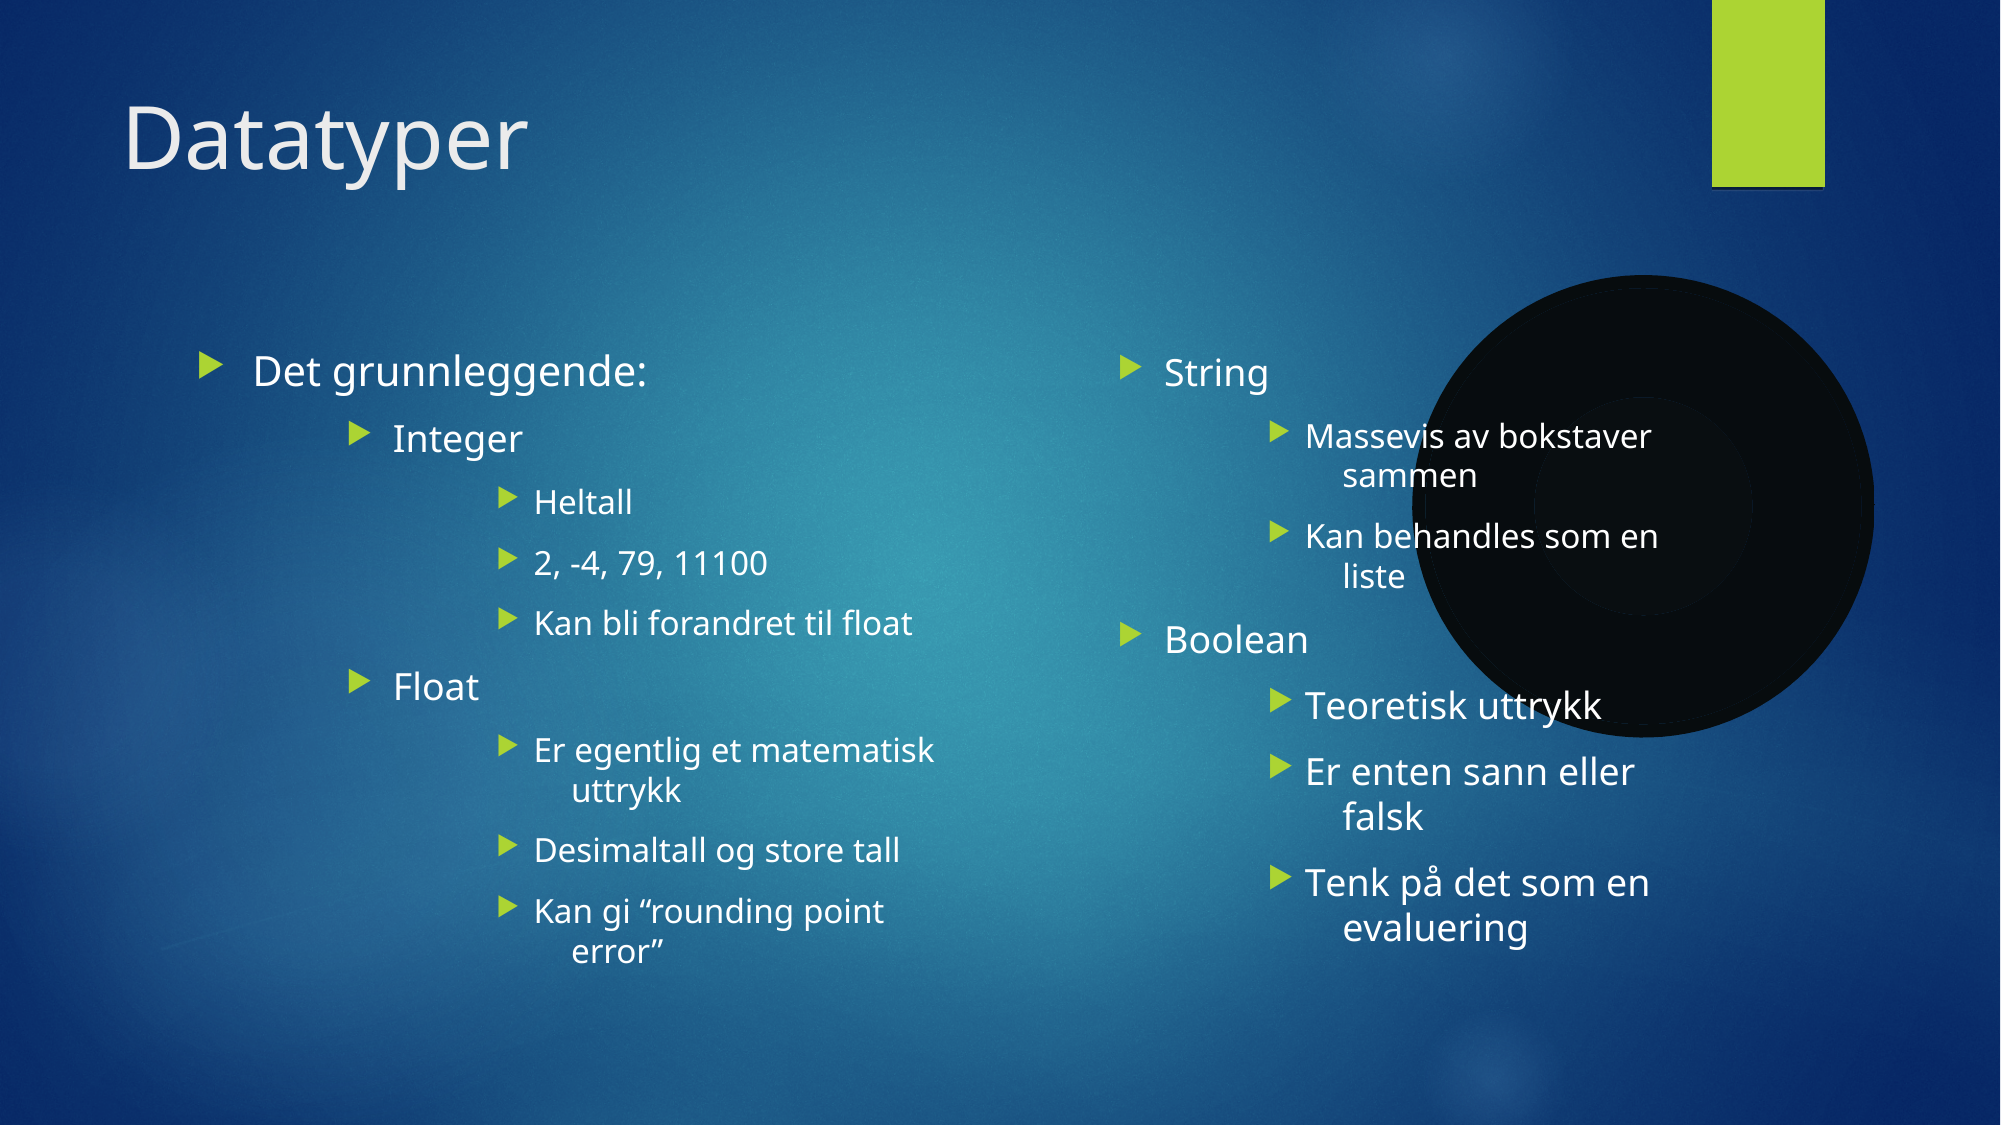

# Datatyper
Det grunnleggende:
Integer
Heltall
2, -4, 79, 11100
Kan bli forandret til float
Float
Er egentlig et matematisk uttrykk
Desimaltall og store tall
Kan gi “rounding point error”
String
Massevis av bokstaver sammen
Kan behandles som en liste
Boolean
Teoretisk uttrykk
Er enten sann eller falsk
Tenk på det som en evaluering